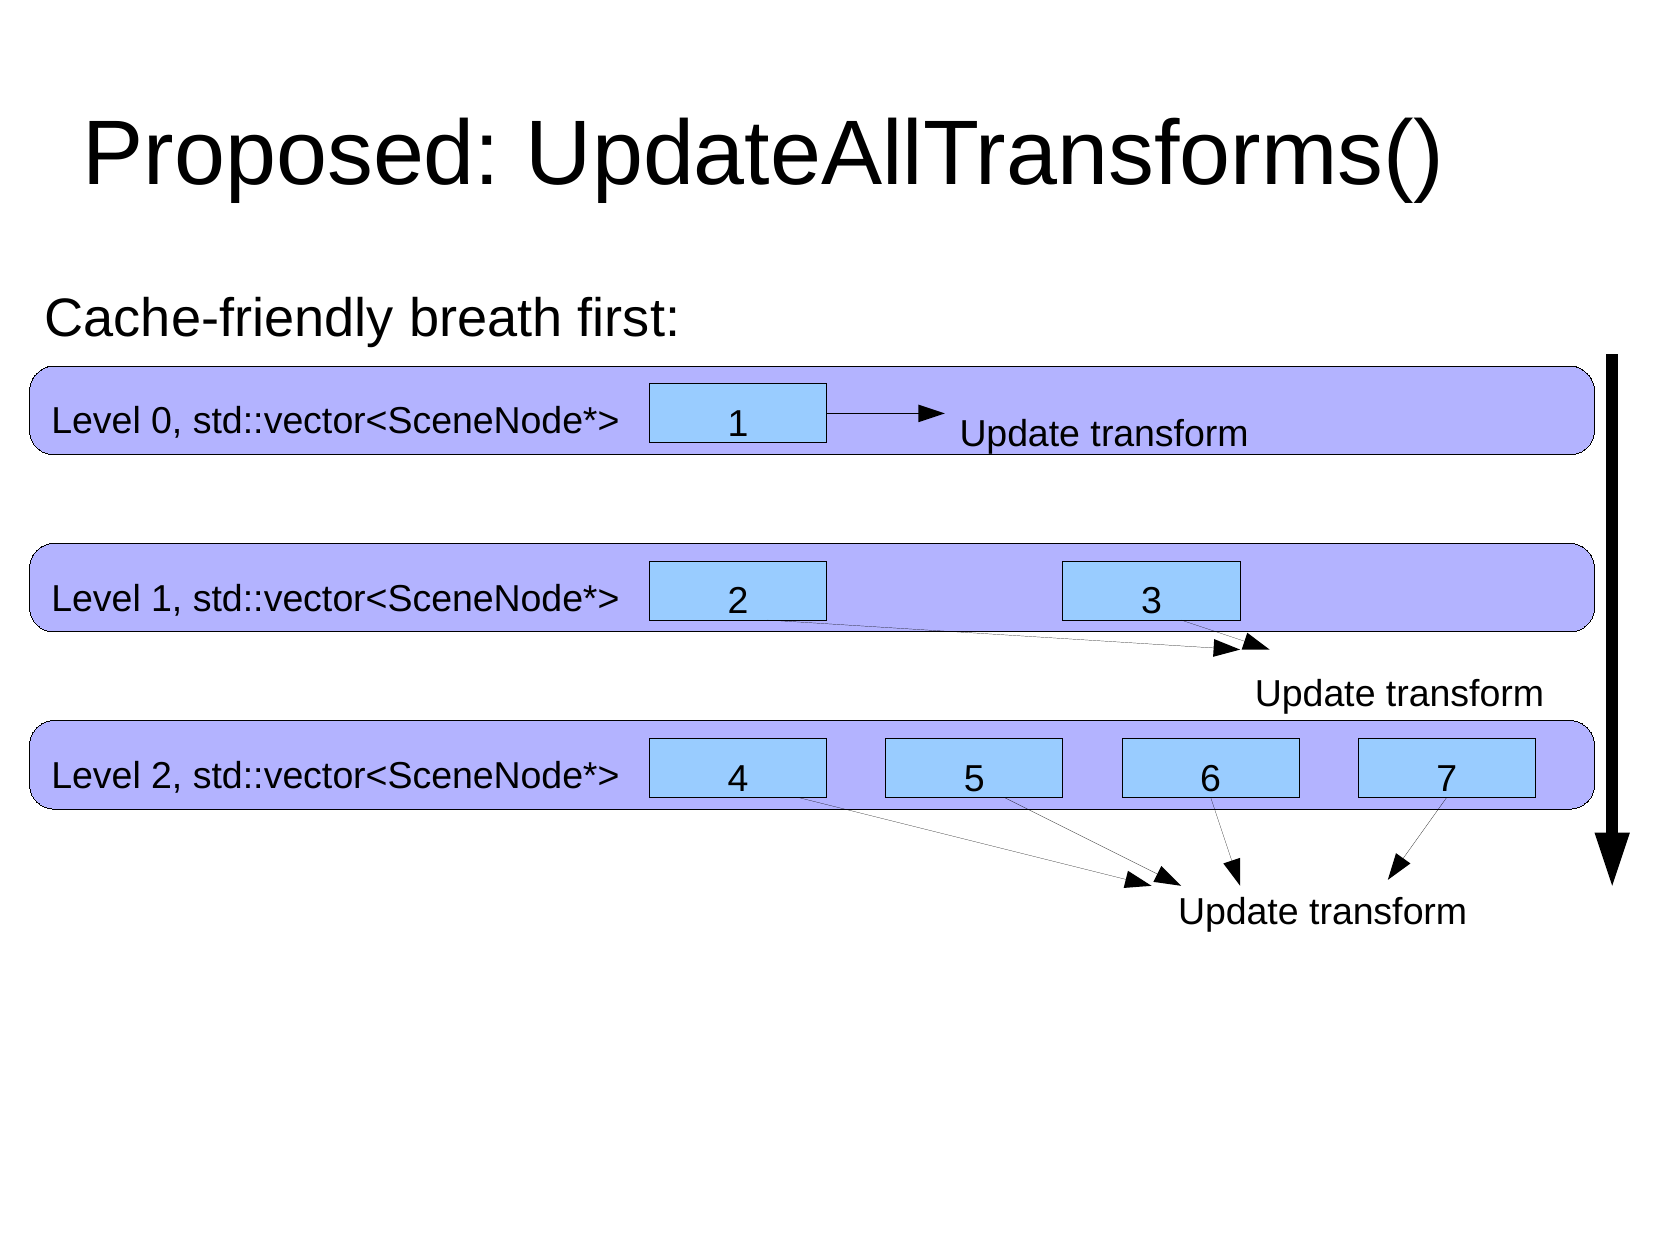

# Proposed: UpdateAllTransforms()
Cache-friendly breath first:
Level 0, std::vector<SceneNode*>
1
Update transform
Level 1, std::vector<SceneNode*>
2
3
Update transform
Level 2, std::vector<SceneNode*>
4
5
6
7
Update transform